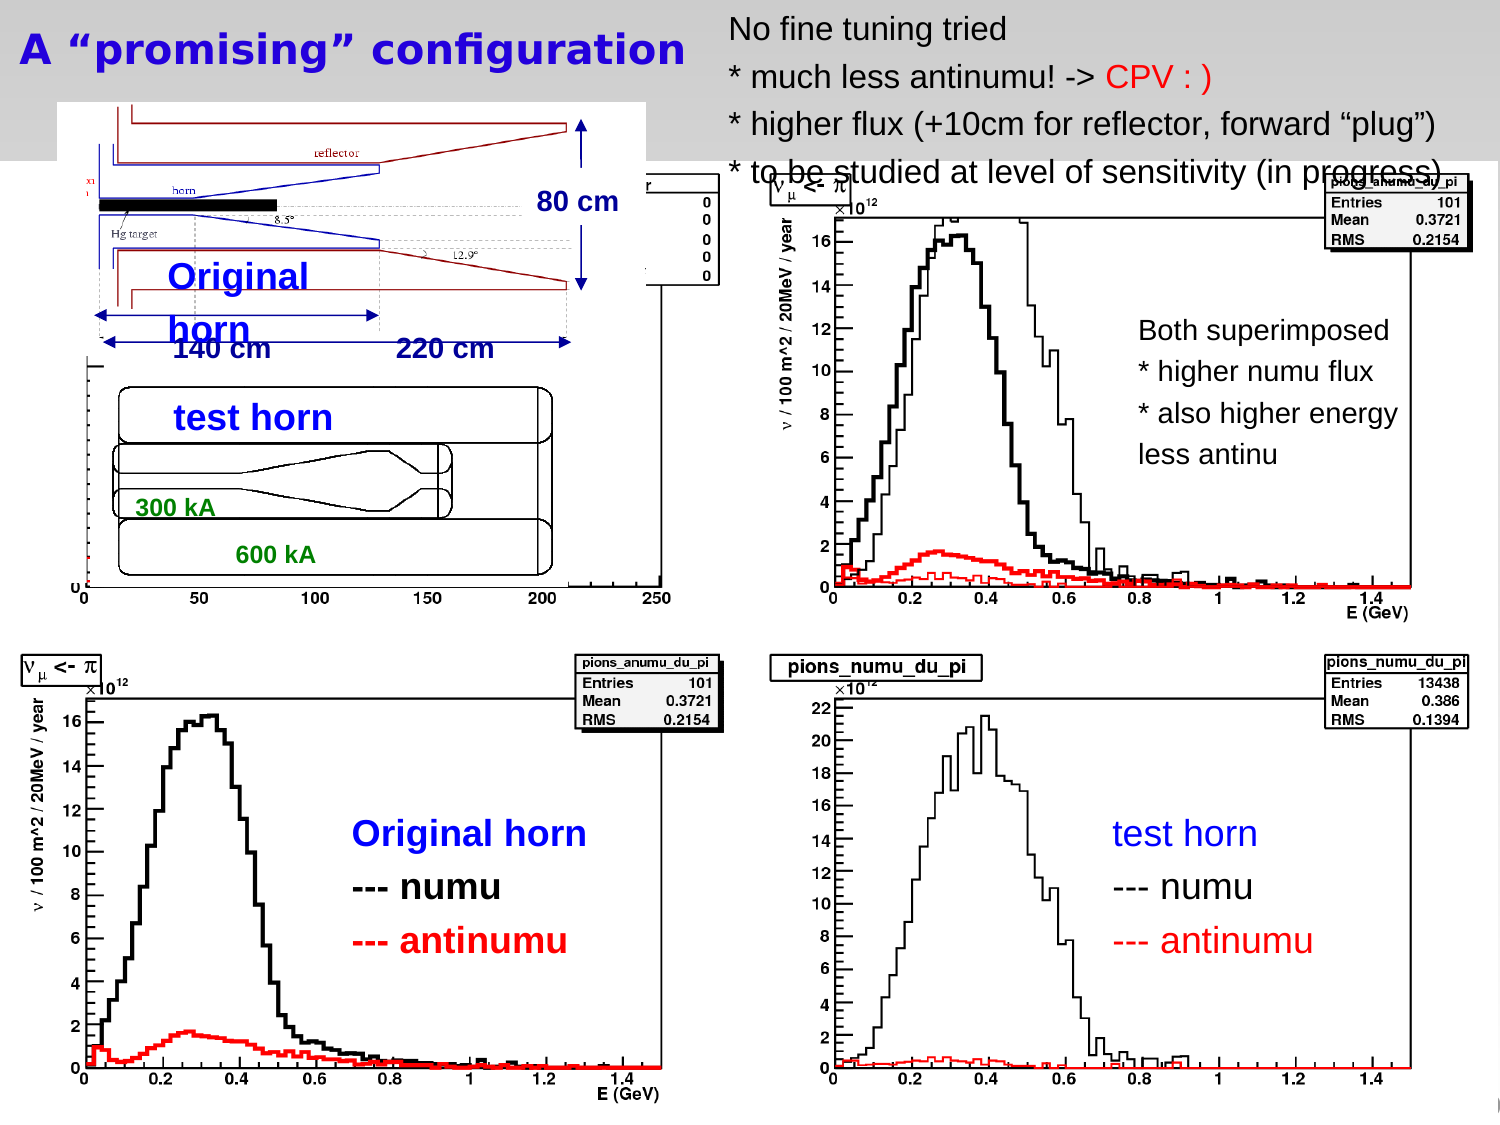

No fine tuning tried
* much less antinumu! -> CPV : )
* higher flux (+10cm for reflector, forward “plug”)
* to be studied at level of sensitivity (in progress)
# A “promising” configuration
80 cm
140 cm
220 cm
Original horn
Both superimposed
* higher numu flux
* also higher energy
less antinu
test horn
PRELIMINARY!
300 kA
600 kA
Original horn
--- numu
--- antinumu
test horn
--- numu
--- antinumu
dsadsa